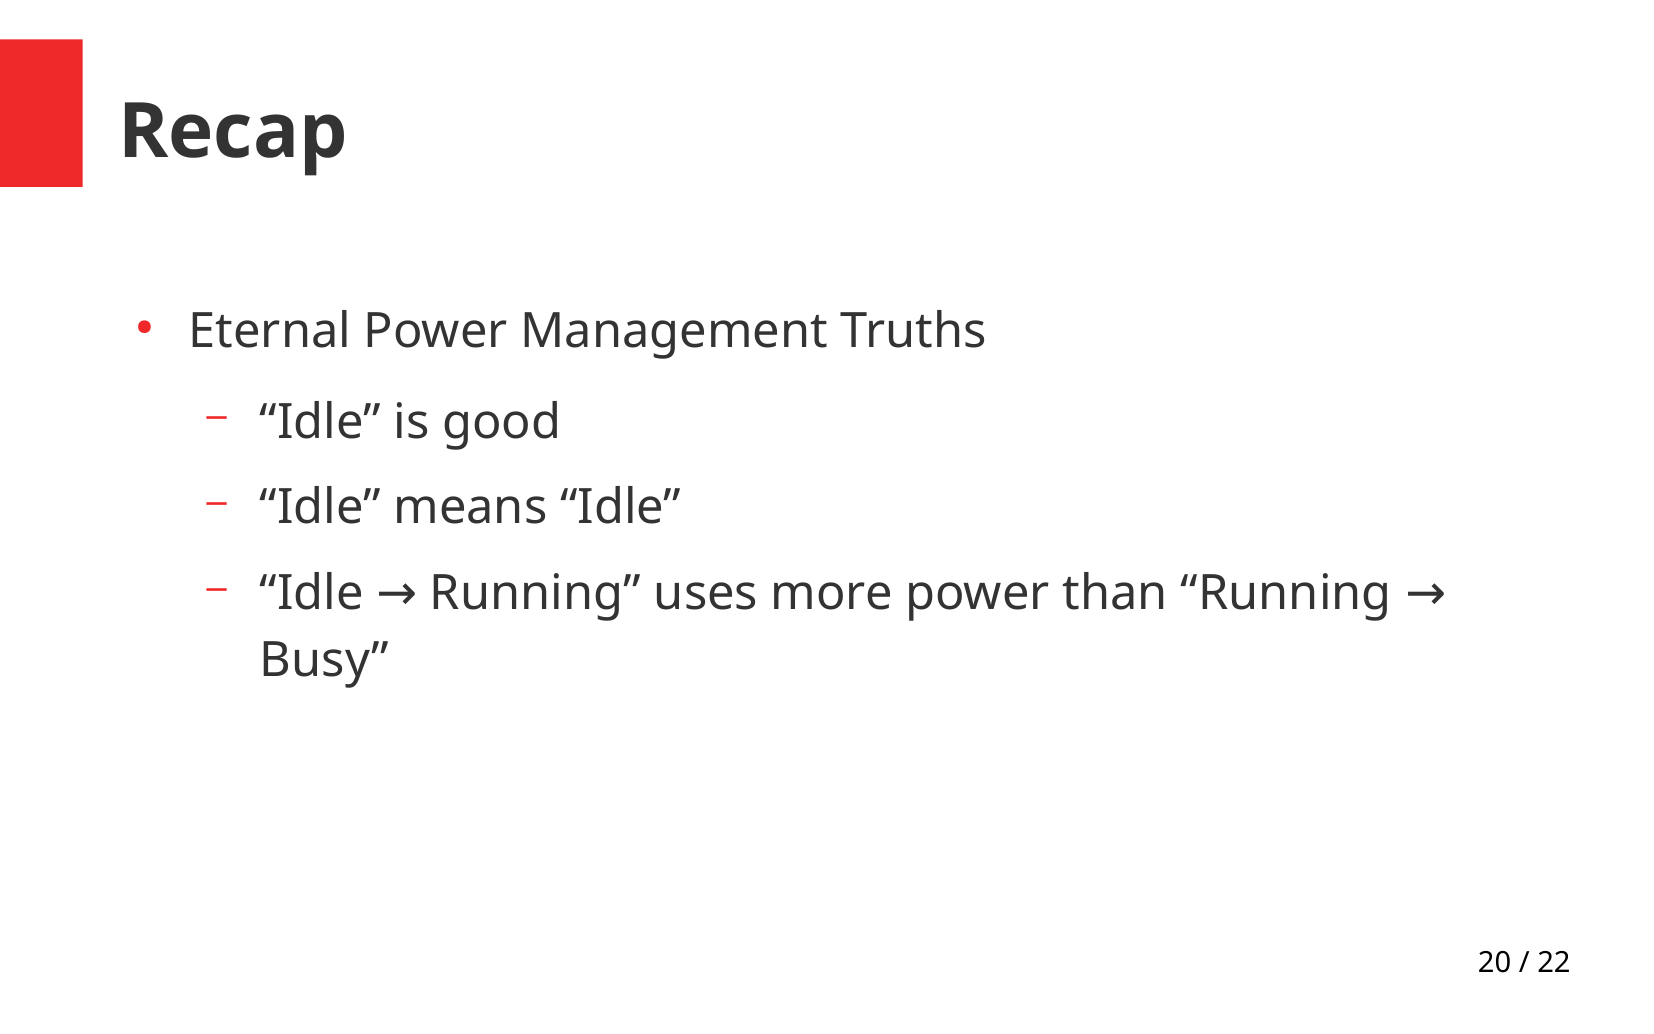

# Recap
Eternal Power Management Truths
“Idle” is good
“Idle” means “Idle”
“Idle → Running” uses more power than “Running → Busy”
20